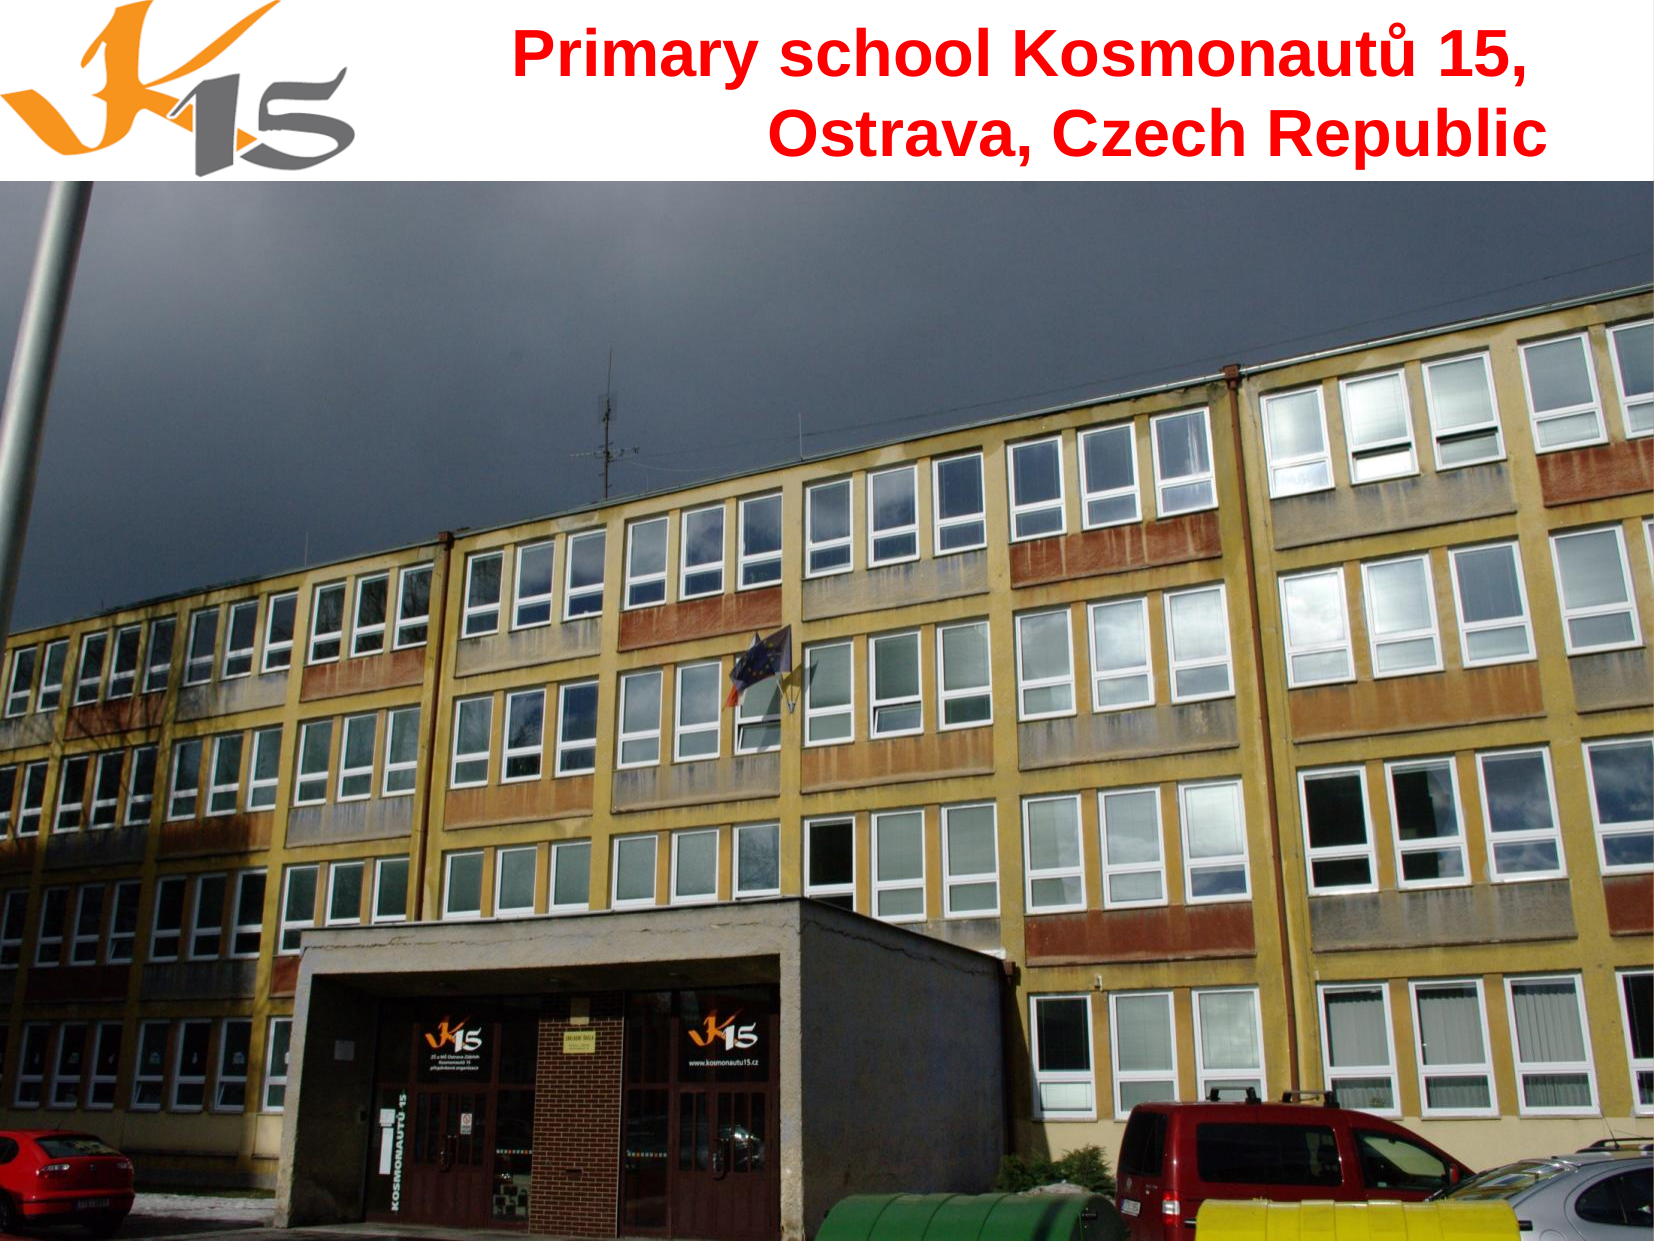

# Primary school Kosmonautů 15, Ostrava, Czech Republic